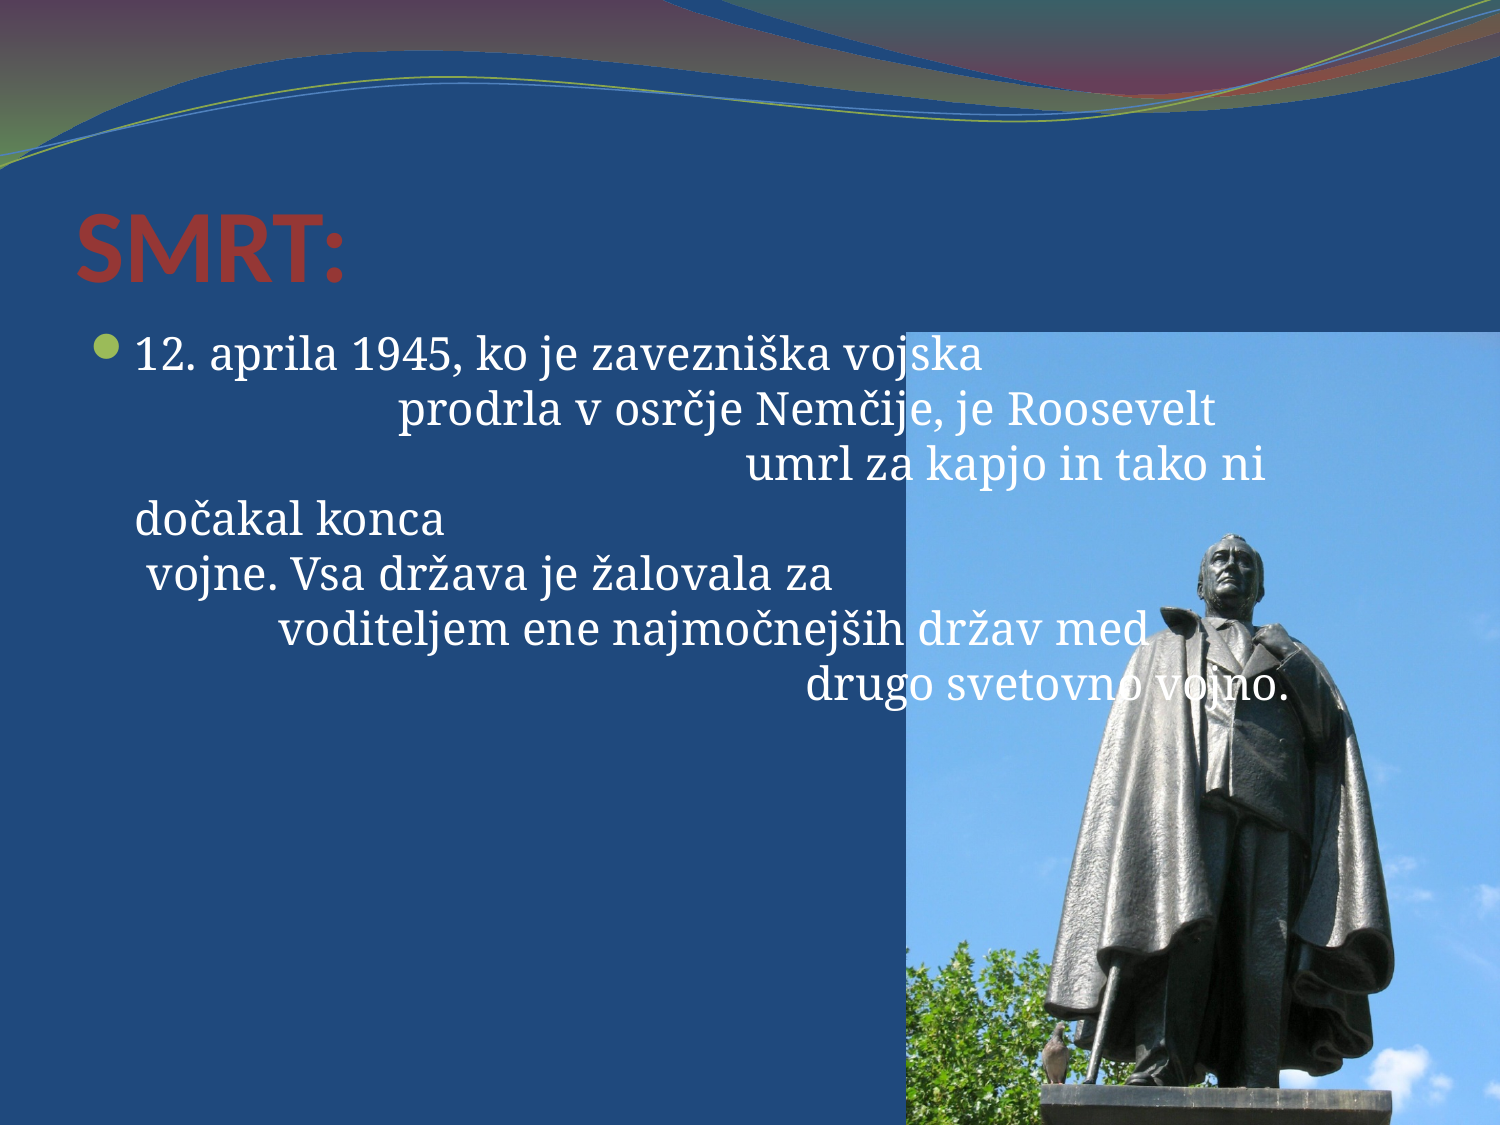

# SMRT:
12. aprila 1945, ko je zavezniška vojska prodrla v osrčje Nemčije, je Roosevelt umrl za kapjo in tako ni dočakal konca vojne. Vsa država je žalovala za voditeljem ene najmočnejših držav med drugo svetovno vojno.